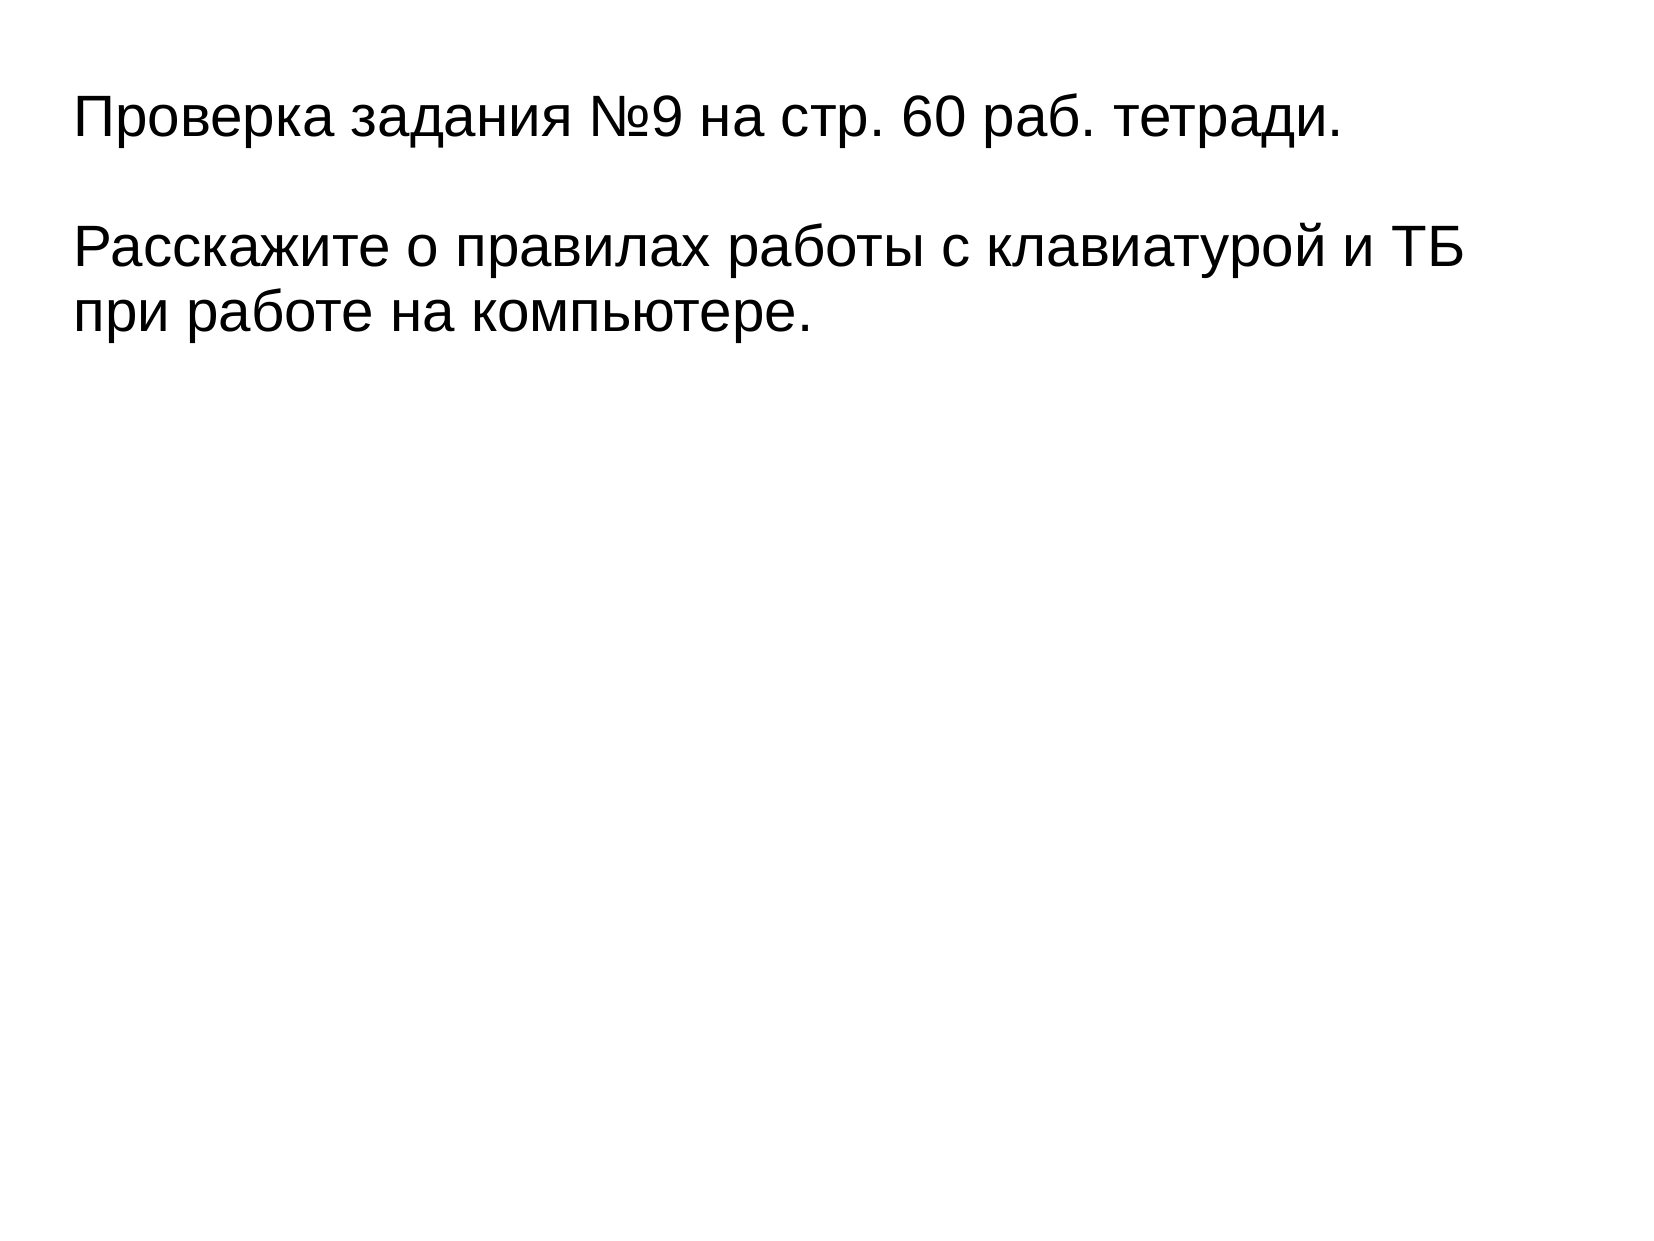

Проверка задания №9 на стр. 60 раб. тетради.
Расскажите о правилах работы с клавиатурой и ТБ
при работе на компьютере.